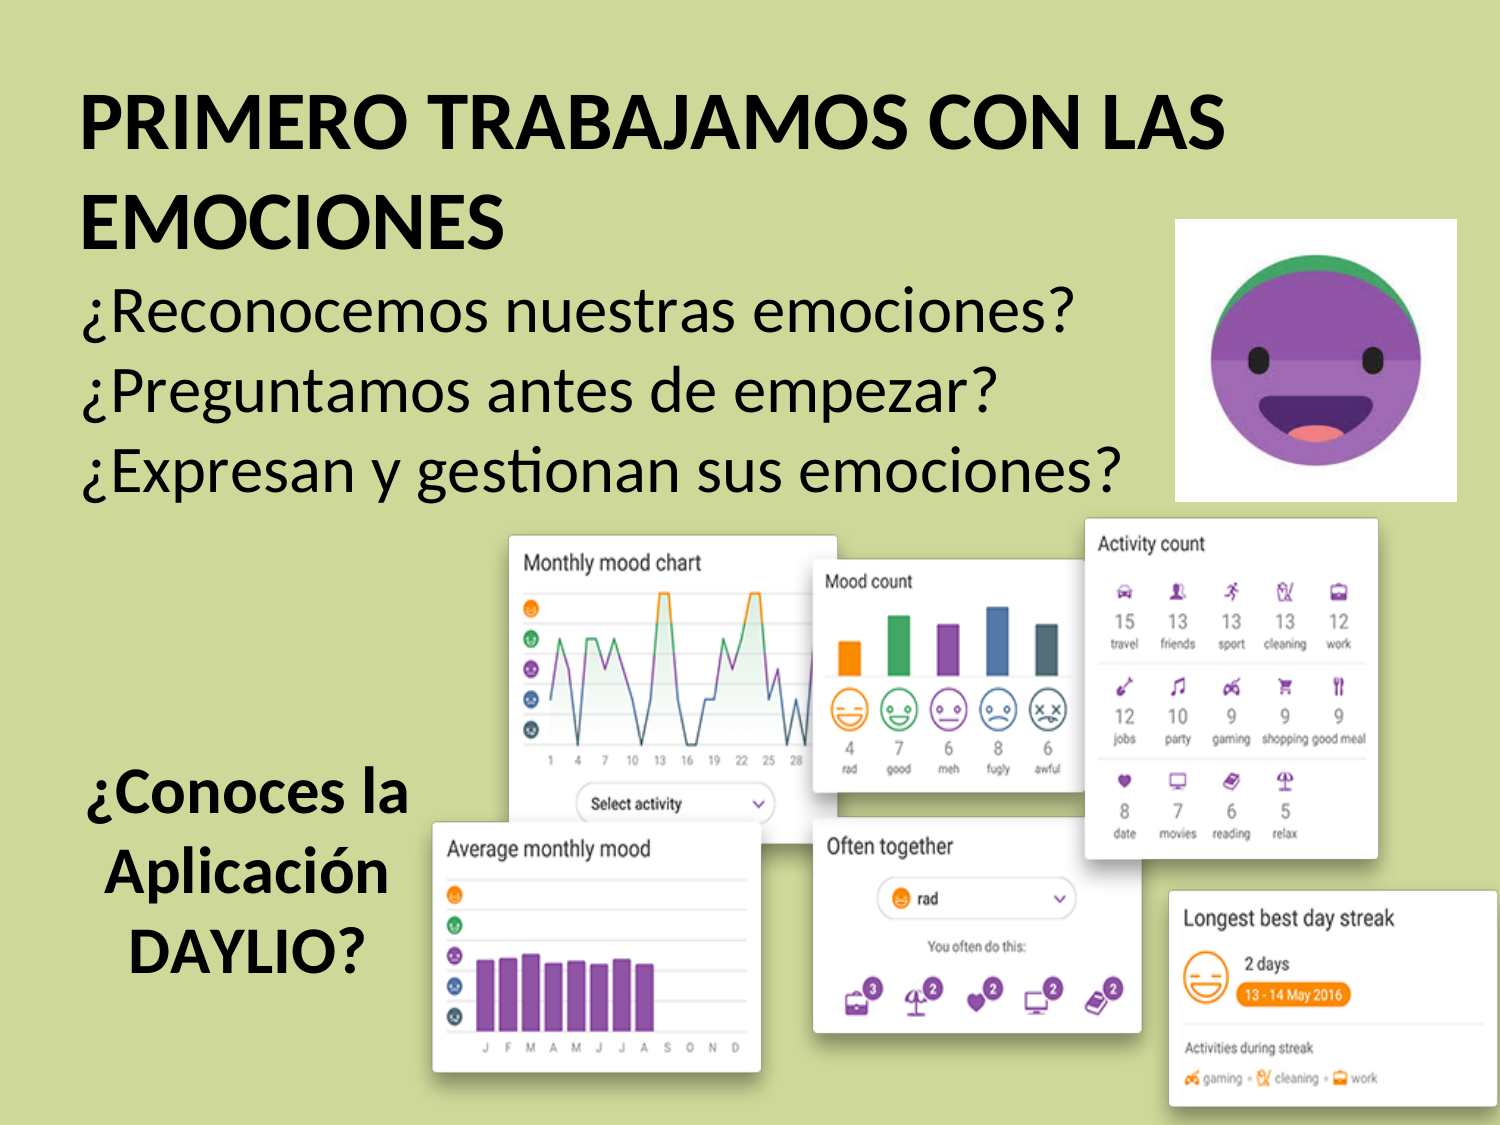

# PRIMERO TRABAJAMOS CON LAS EMOCIONES ¿Reconocemos nuestras emociones? ¿Preguntamos antes de empezar? ¿Expresan y gestionan sus emociones?
¿Conoces la Aplicación DAYLIO?